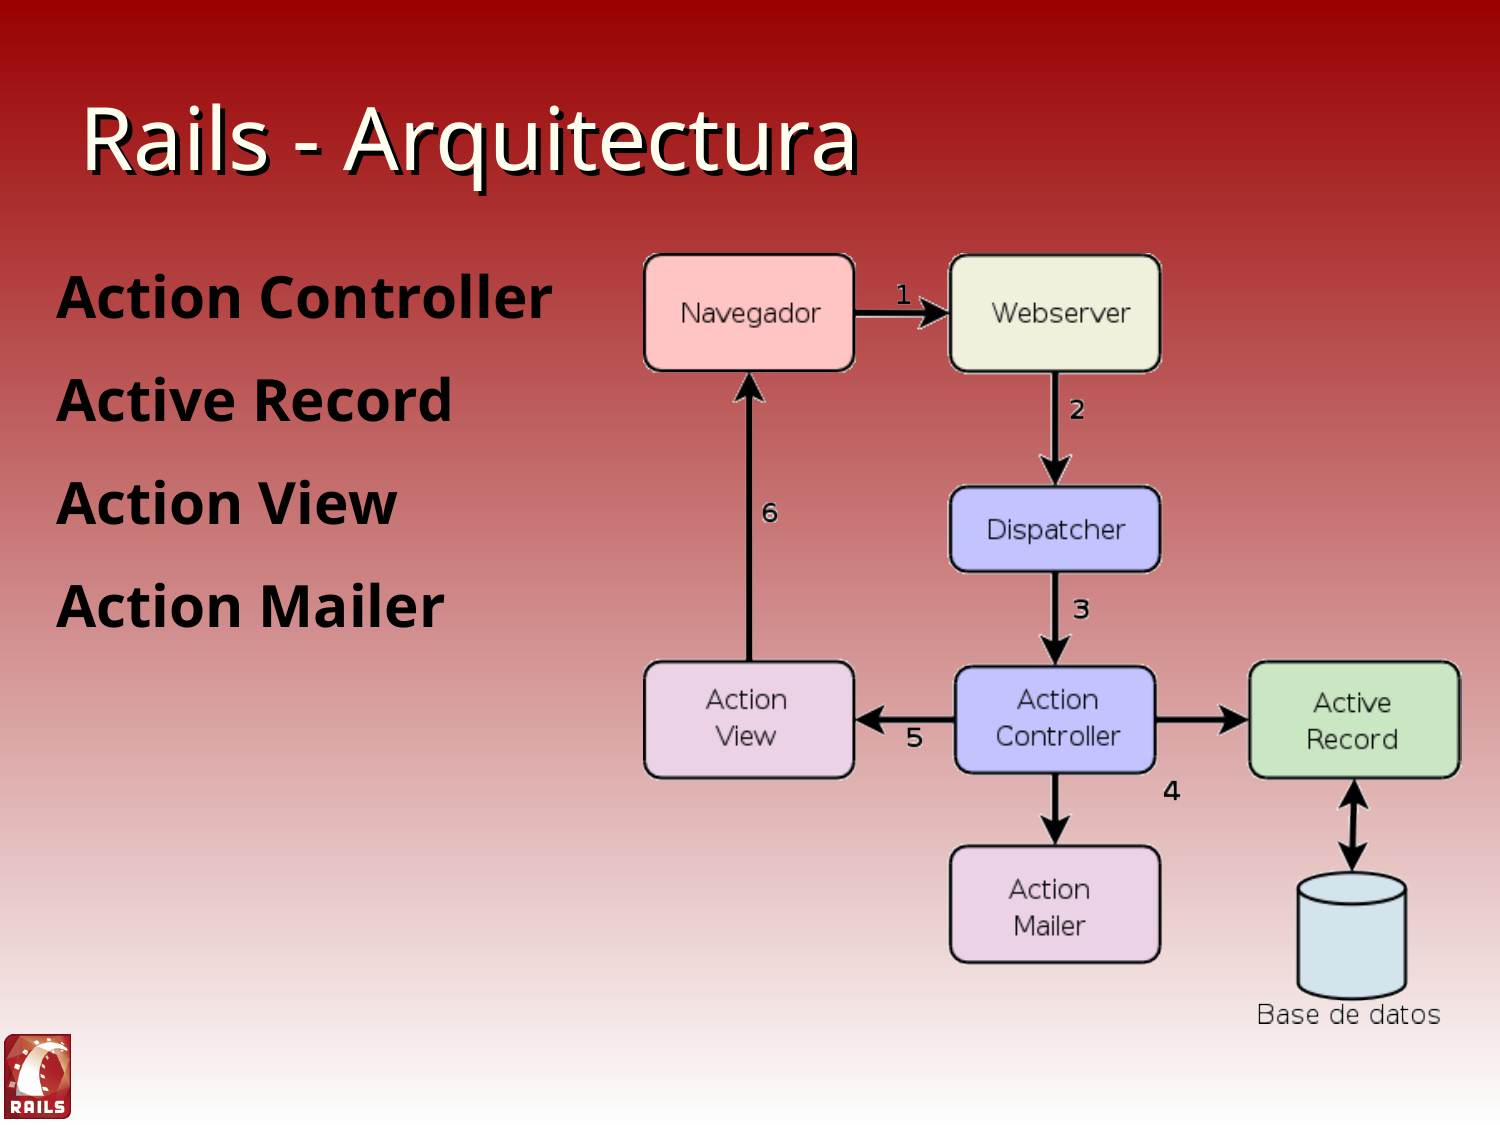

# Rails - Arquitectura
Action Controller
Active Record
Action View
Action Mailer